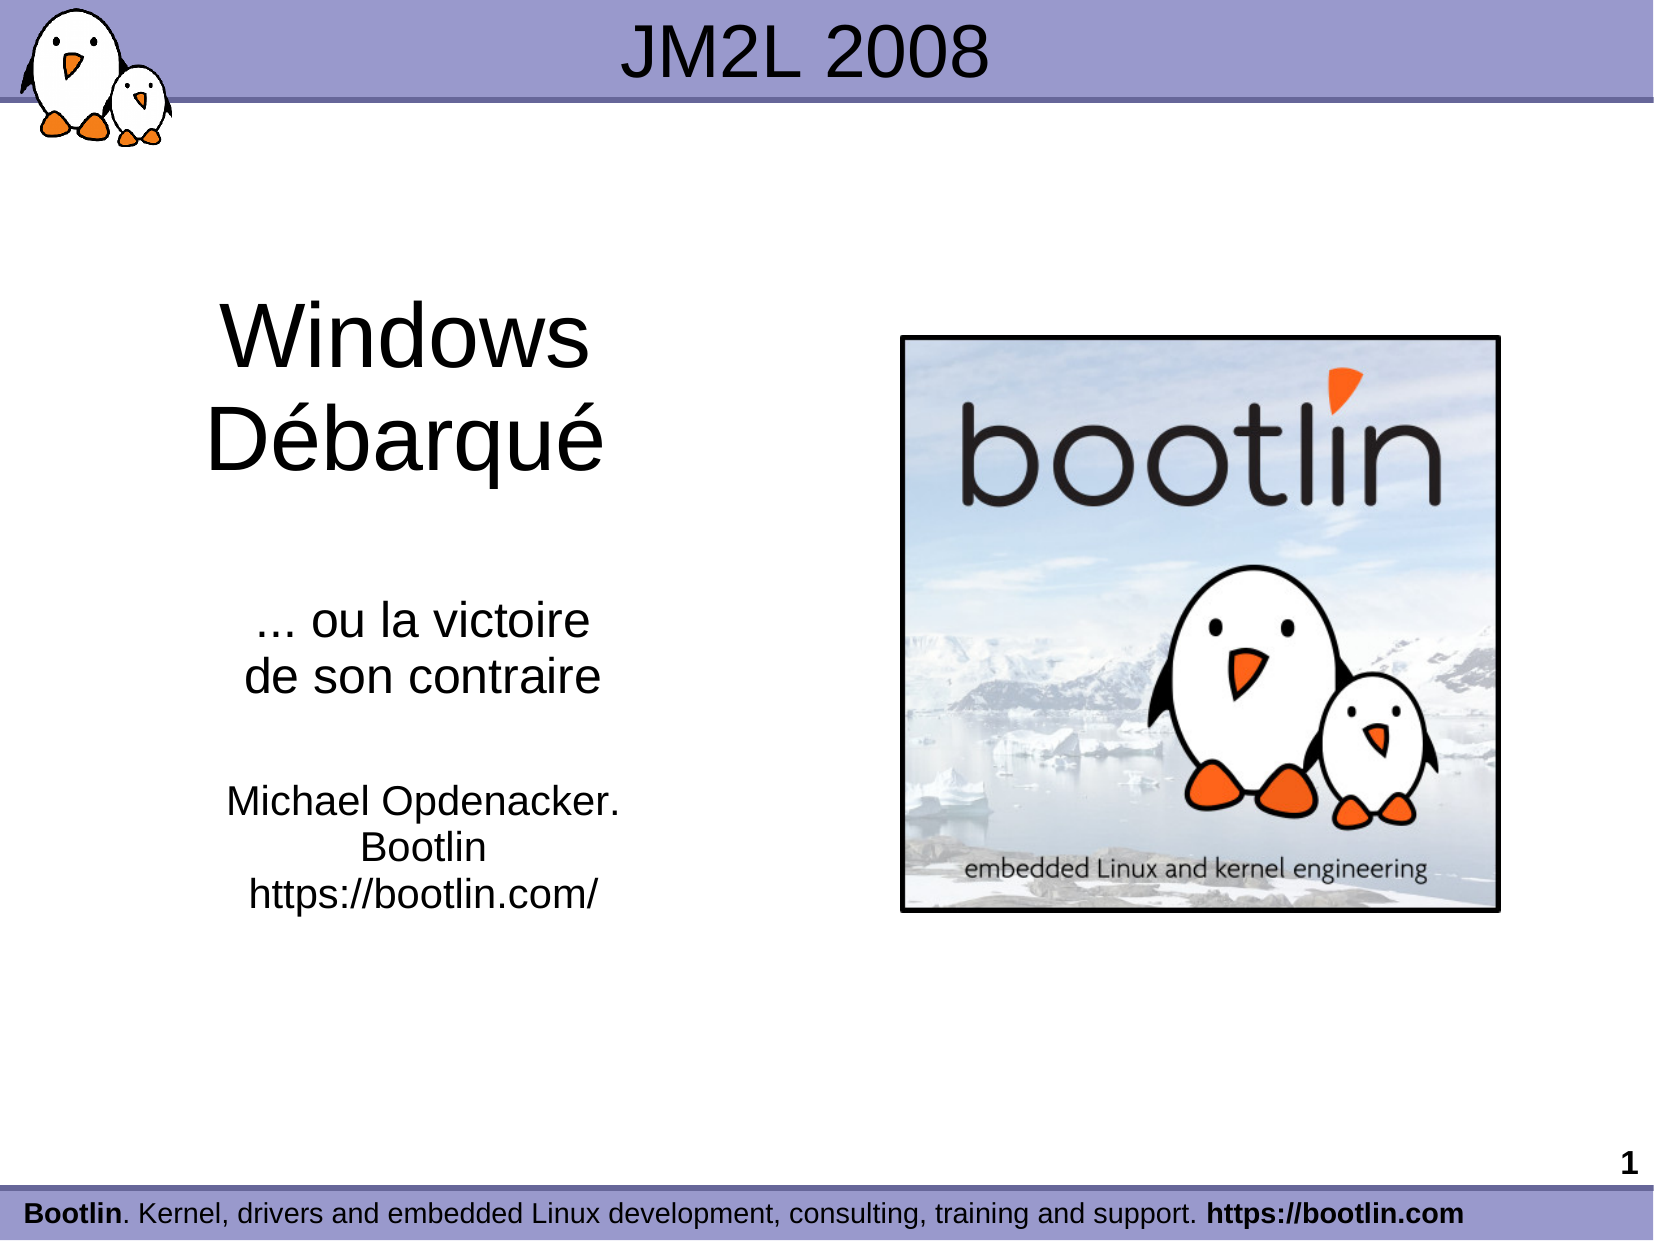

# JM2L 2008
Windows
Débarqué
... ou la victoire
de son contraire
Michael Opdenacker.
Bootlin
https://bootlin.com/